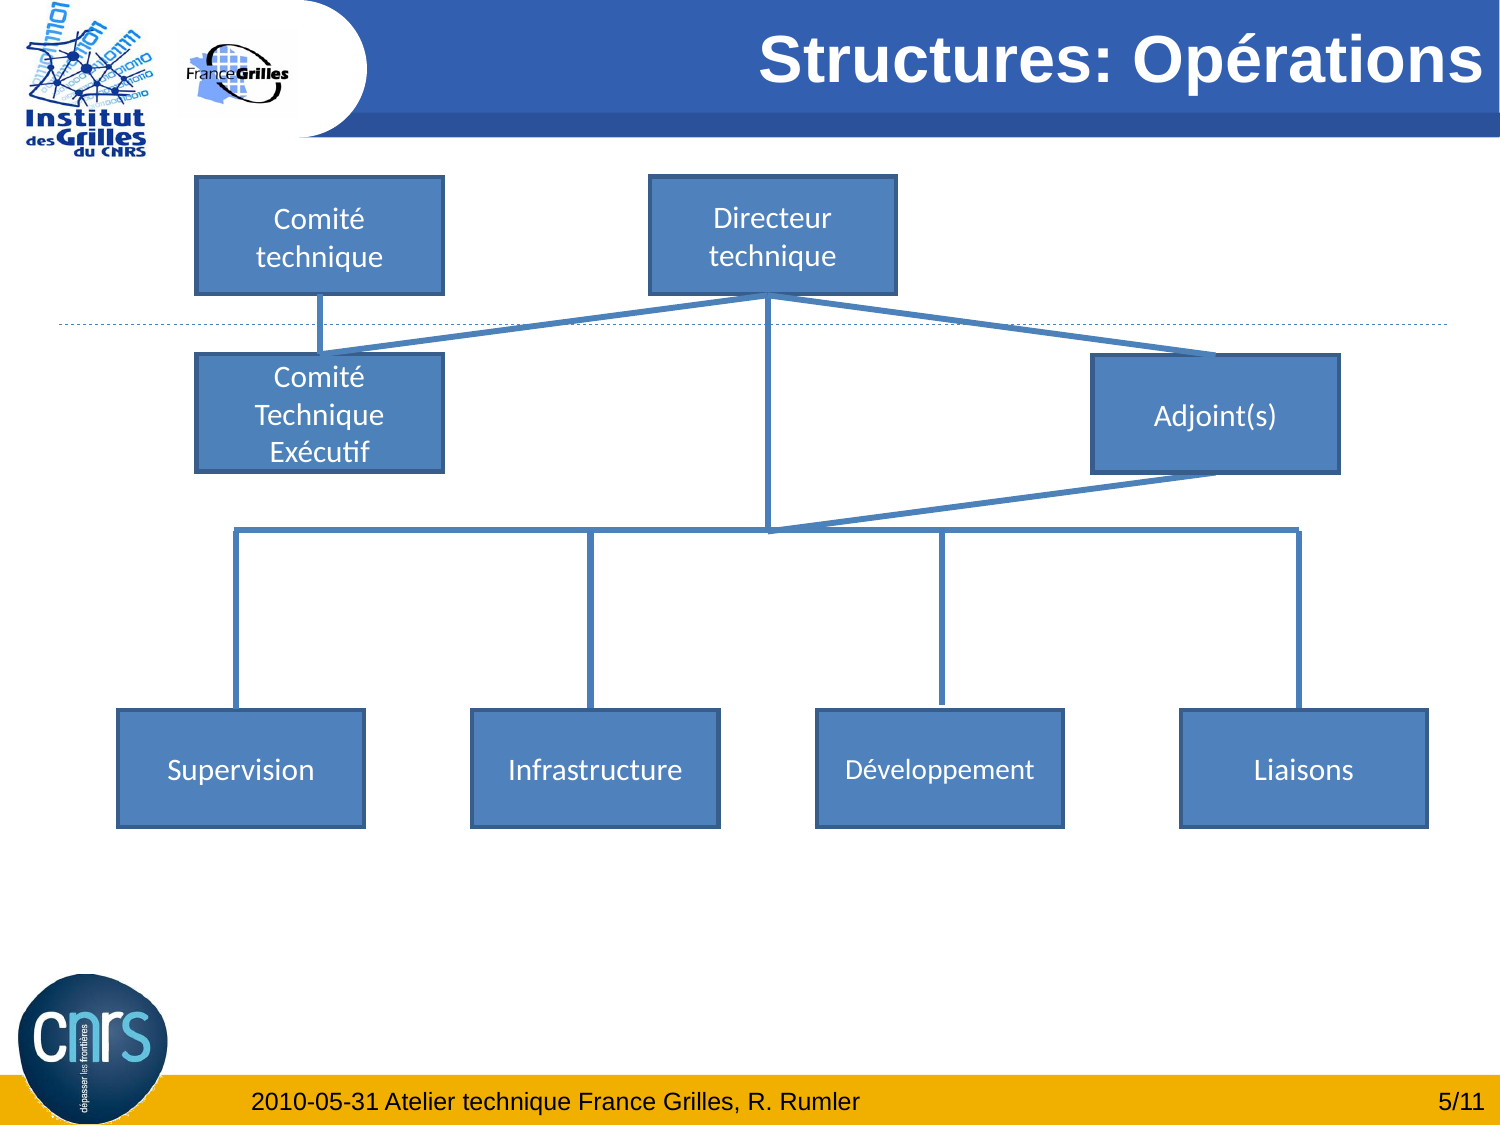

# Structures: Opérations
Directeur technique
Comité technique
Comité Technique Exécutif
Adjoint(s)
Supervision
Infrastructure
Développement
Liaisons
2010-05-31 Atelier technique France Grilles, R. Rumler